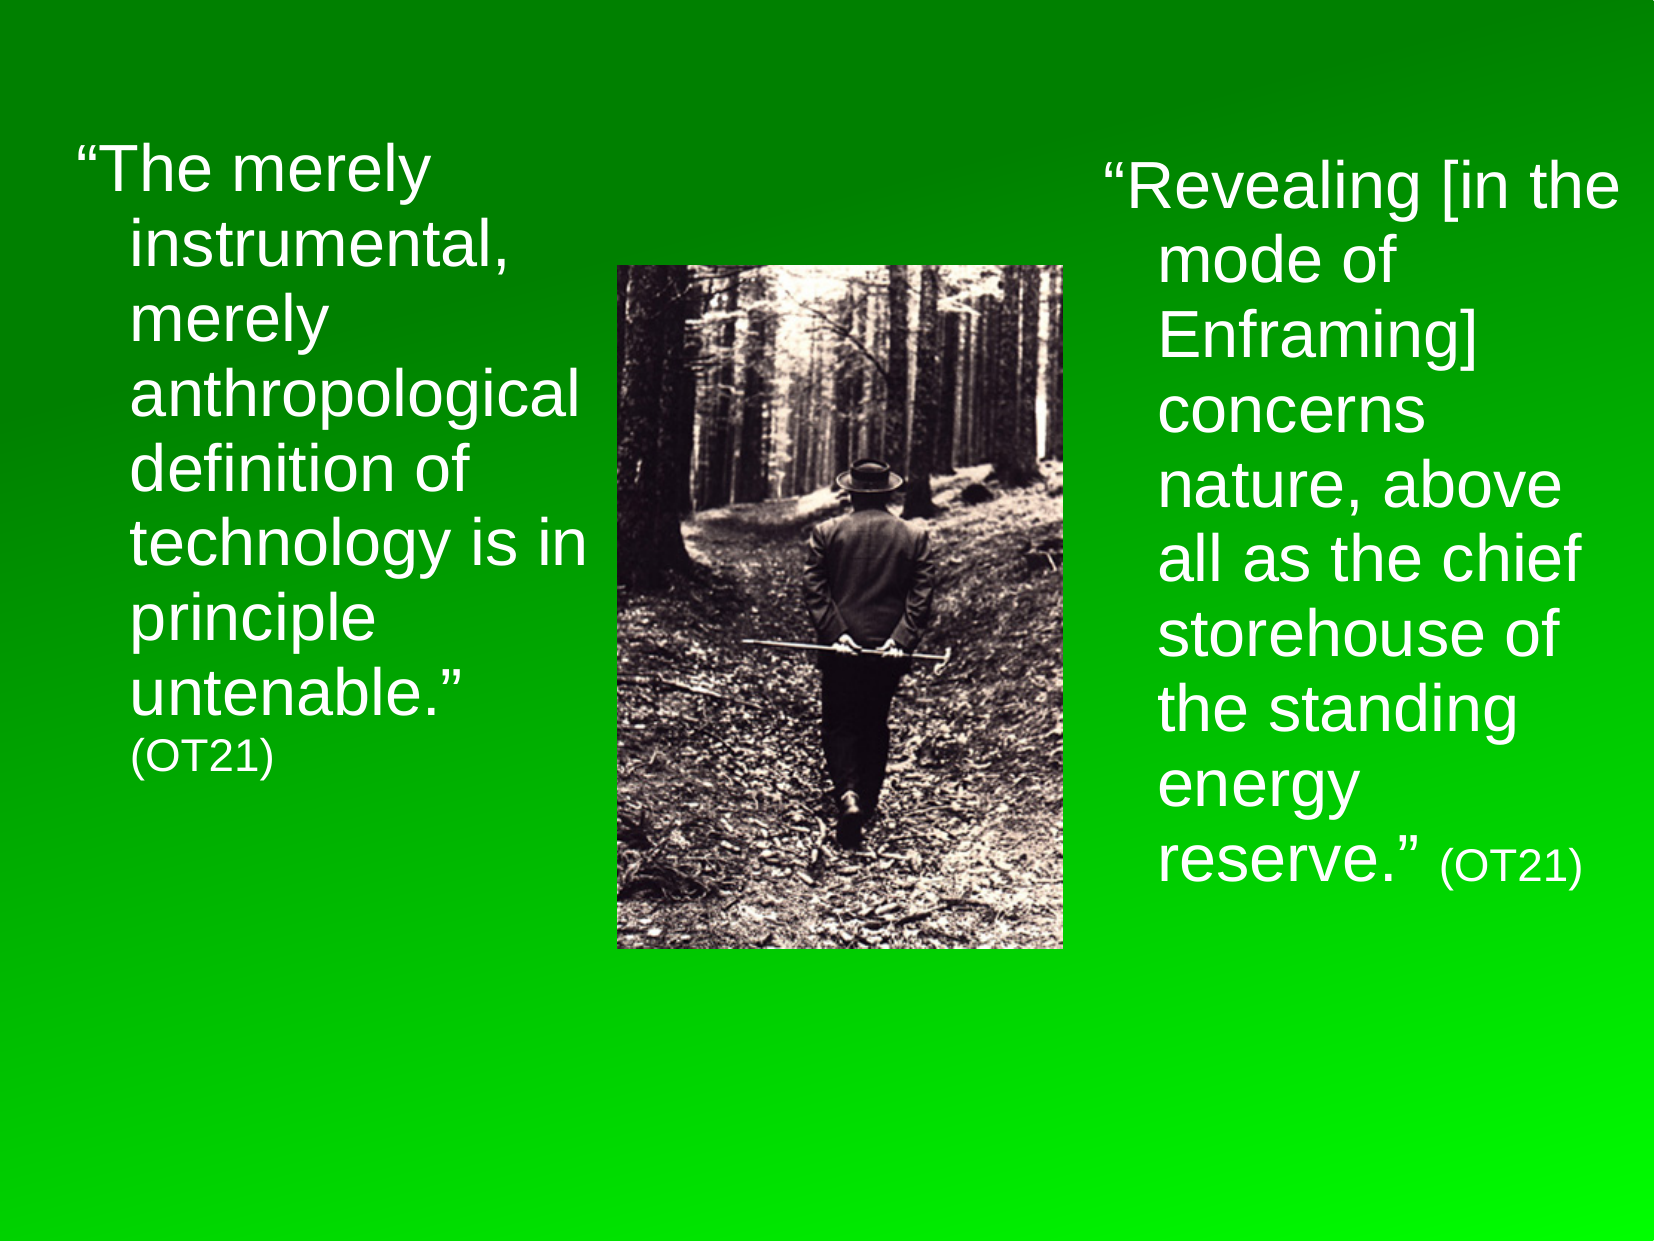

# “The merely instrumental, merely anthropological definition of technology is in principle untenable.” (OT21)
“Revealing [in the mode of Enframing] concerns nature, above all as the chief storehouse of the standing energy reserve.” (OT21)